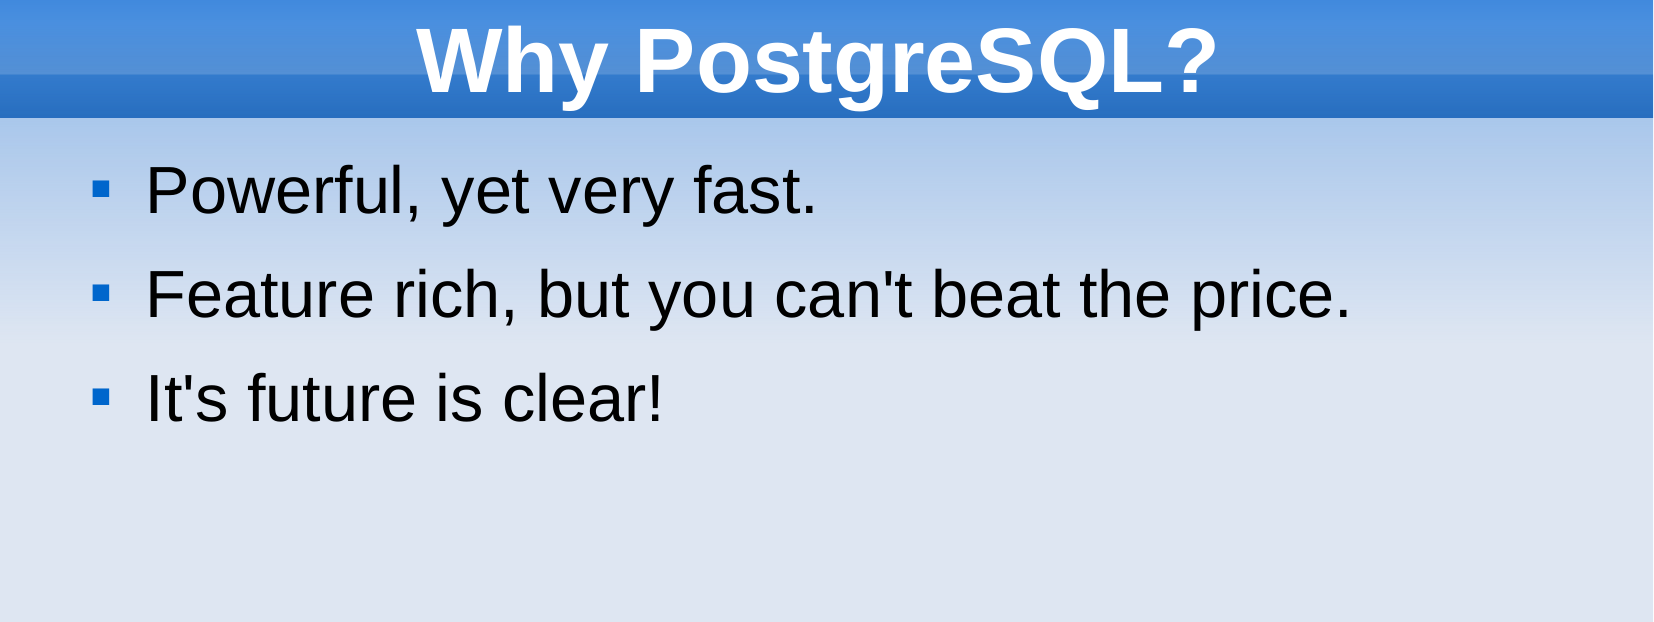

# Why PostgreSQL?
Powerful, yet very fast.
Feature rich, but you can't beat the price.
It's future is clear!